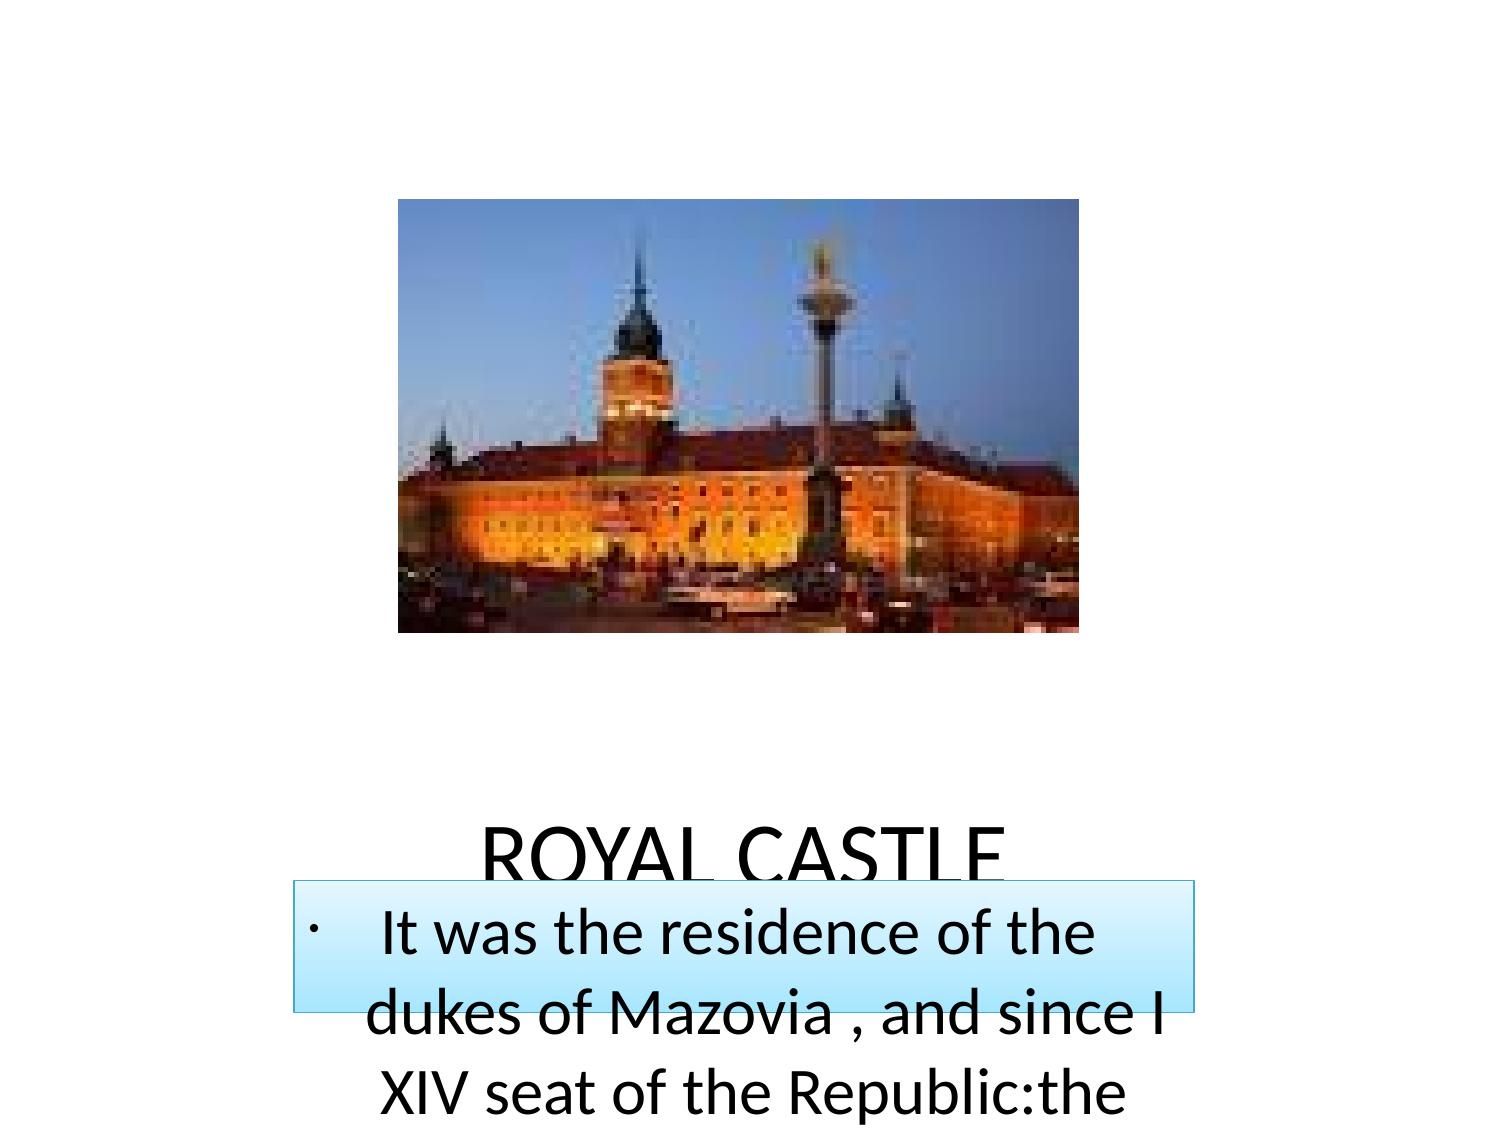

# ROYAL CASTLE
 It was the residence of the dukes of Mazovia , and since I XIV seat of the Republic:the King and the Senate ( the House of Deputies and the Senate). Today a monument to history and kultury national museum and representive